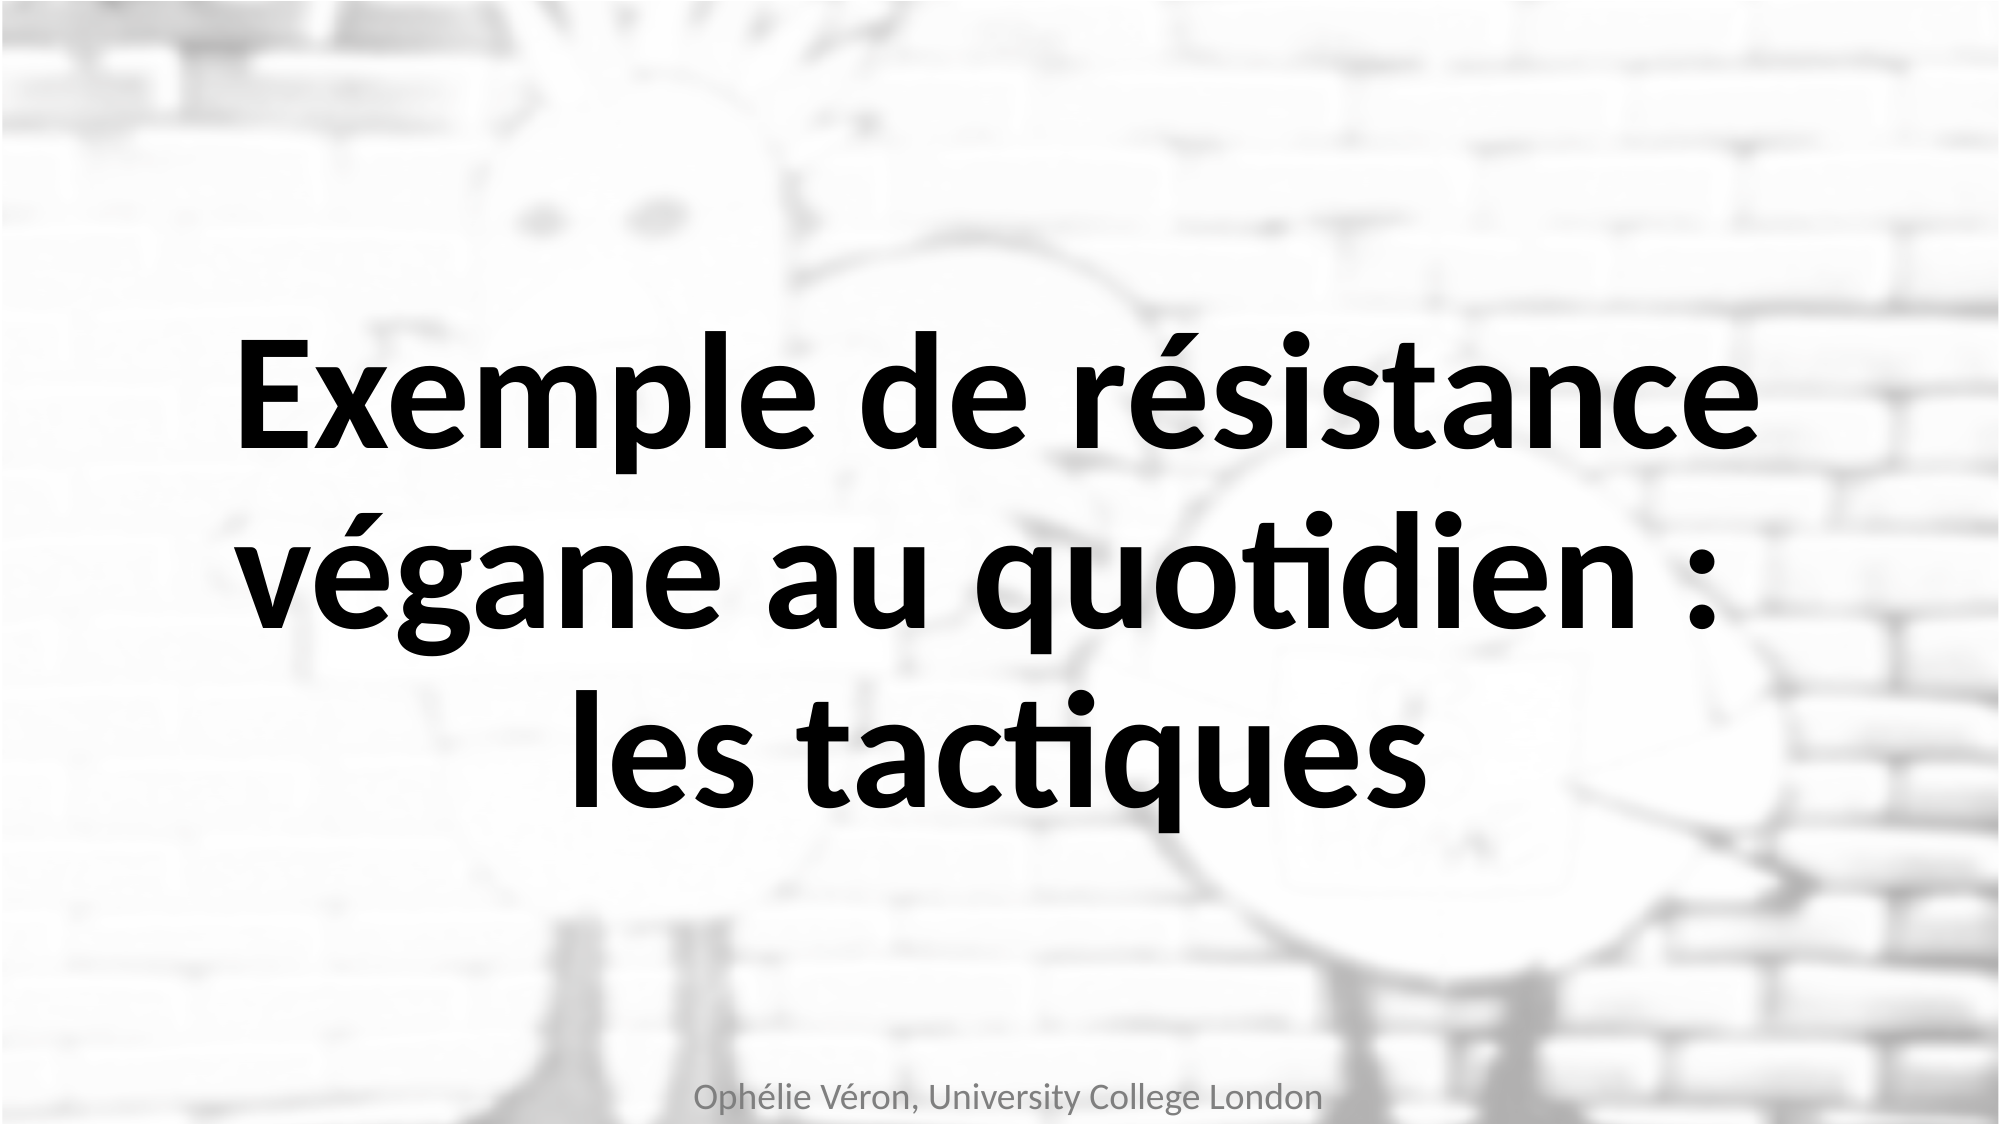

# Exemple de résistance végane au quotidien : les tactiques
Ophélie Véron, University College London